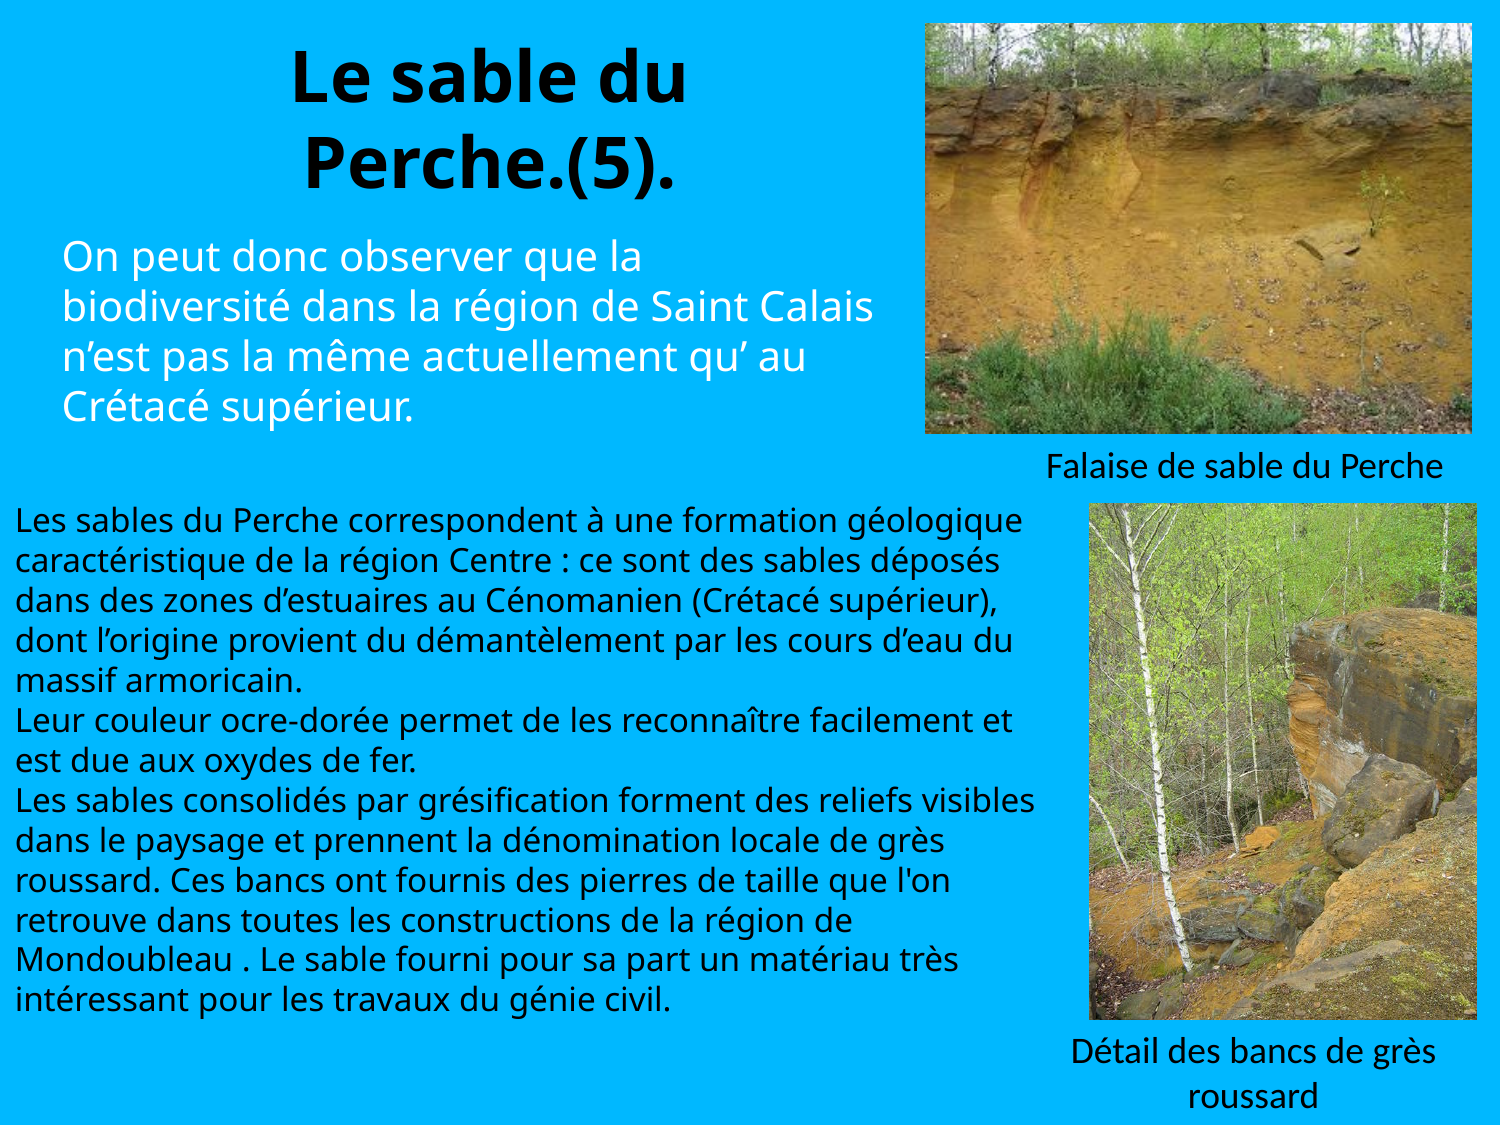

Le sable du Perche.(5).
On peut donc observer que la biodiversité dans la région de Saint Calais n’est pas la même actuellement qu’ au Crétacé supérieur.
Falaise de sable du Perche
Les sables du Perche correspondent à une formation géologique caractéristique de la région Centre : ce sont des sables déposés dans des zones d’estuaires au Cénomanien (Crétacé supérieur), dont l’origine provient du démantèlement par les cours d’eau du massif armoricain. 
Leur couleur ocre-dorée permet de les reconnaître facilement et est due aux oxydes de fer. 
Les sables consolidés par grésification forment des reliefs visibles dans le paysage et prennent la dénomination locale de grès roussard. Ces bancs ont fournis des pierres de taille que l'on retrouve dans toutes les constructions de la région de Mondoubleau . Le sable fourni pour sa part un matériau très intéressant pour les travaux du génie civil.
Détail des bancs de grès roussard